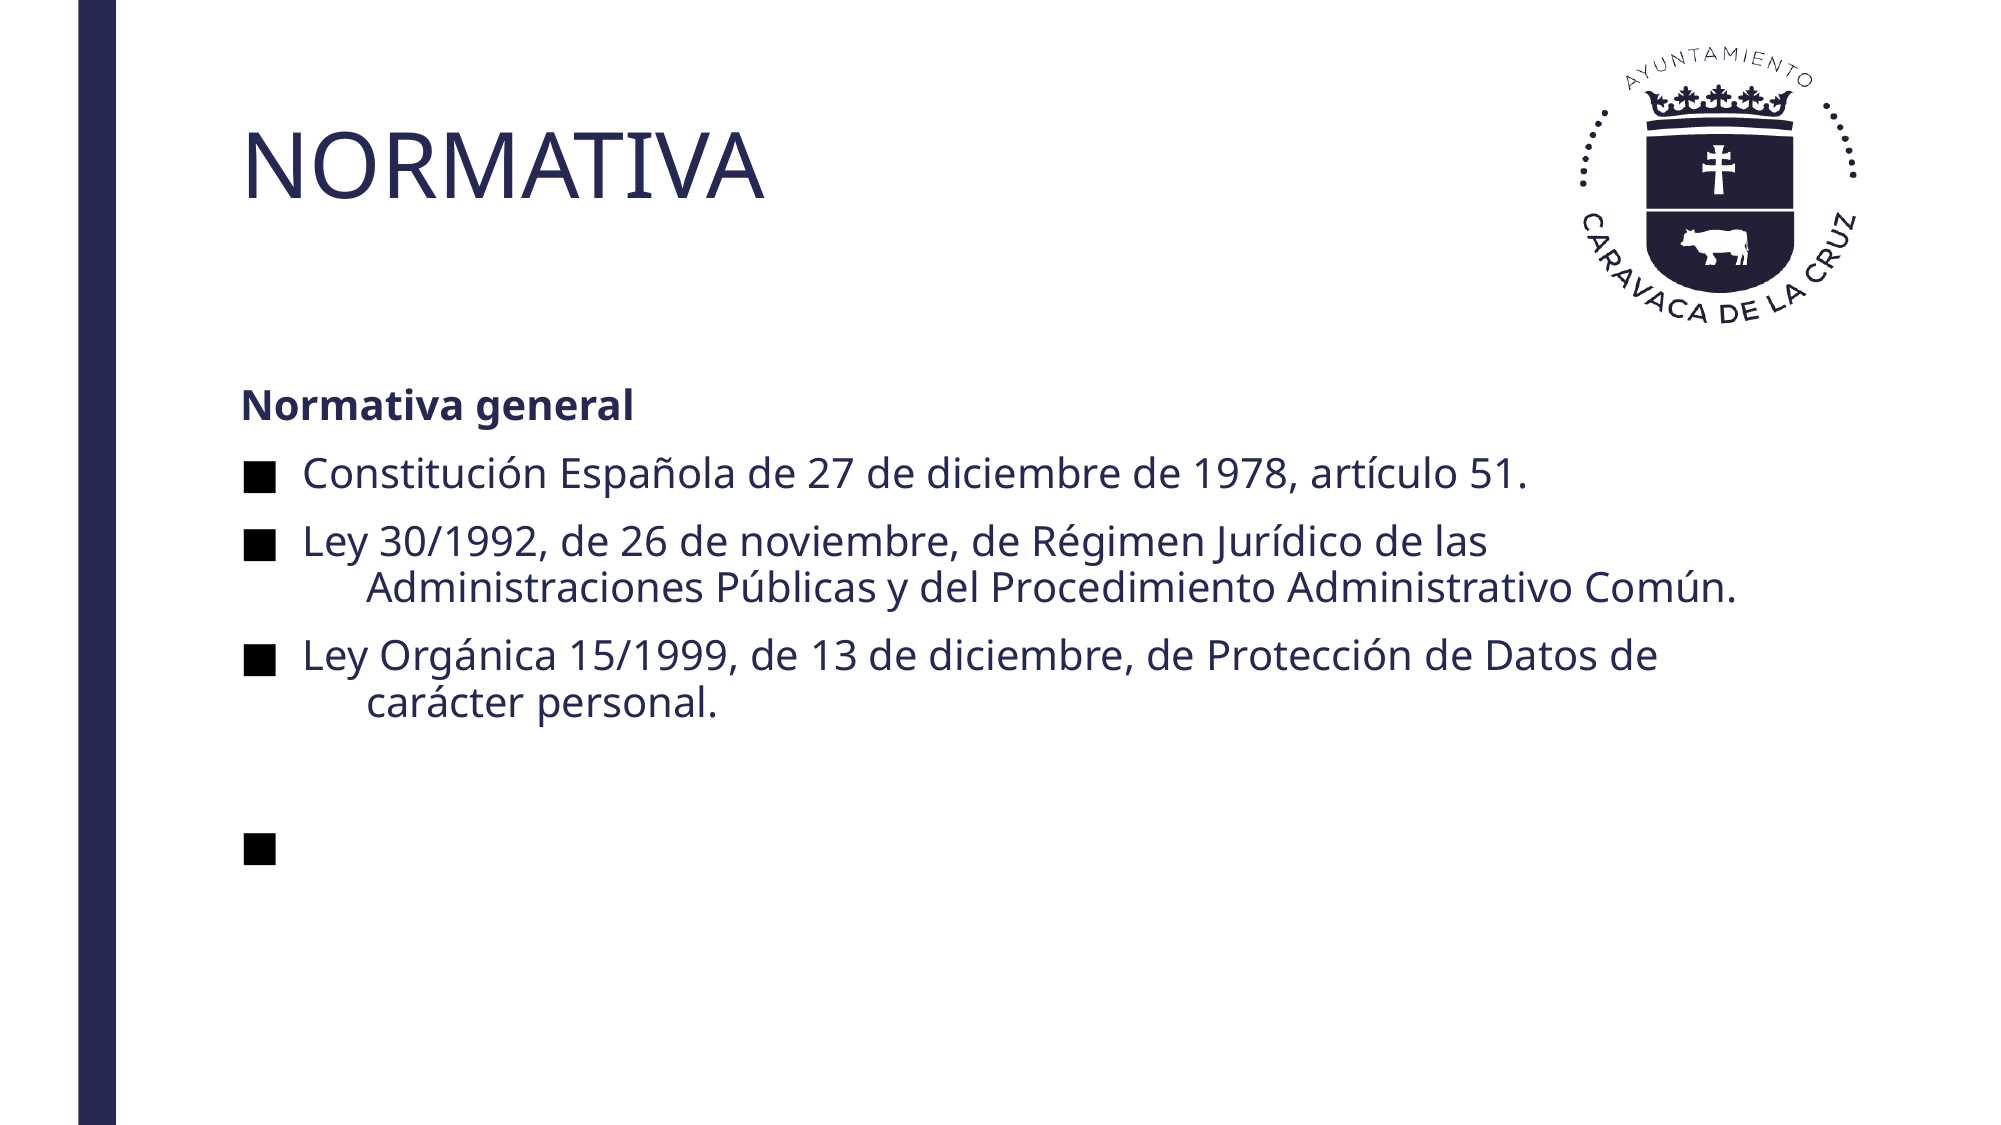

# NORMATIVA
Normativa general
Constitución Española de 27 de diciembre de 1978, artículo 51.
Ley 30/1992, de 26 de noviembre, de Régimen Jurídico de las Administraciones Públicas y del Procedimiento Administrativo Común.
Ley Orgánica 15/1999, de 13 de diciembre, de Protección de Datos de carácter personal.